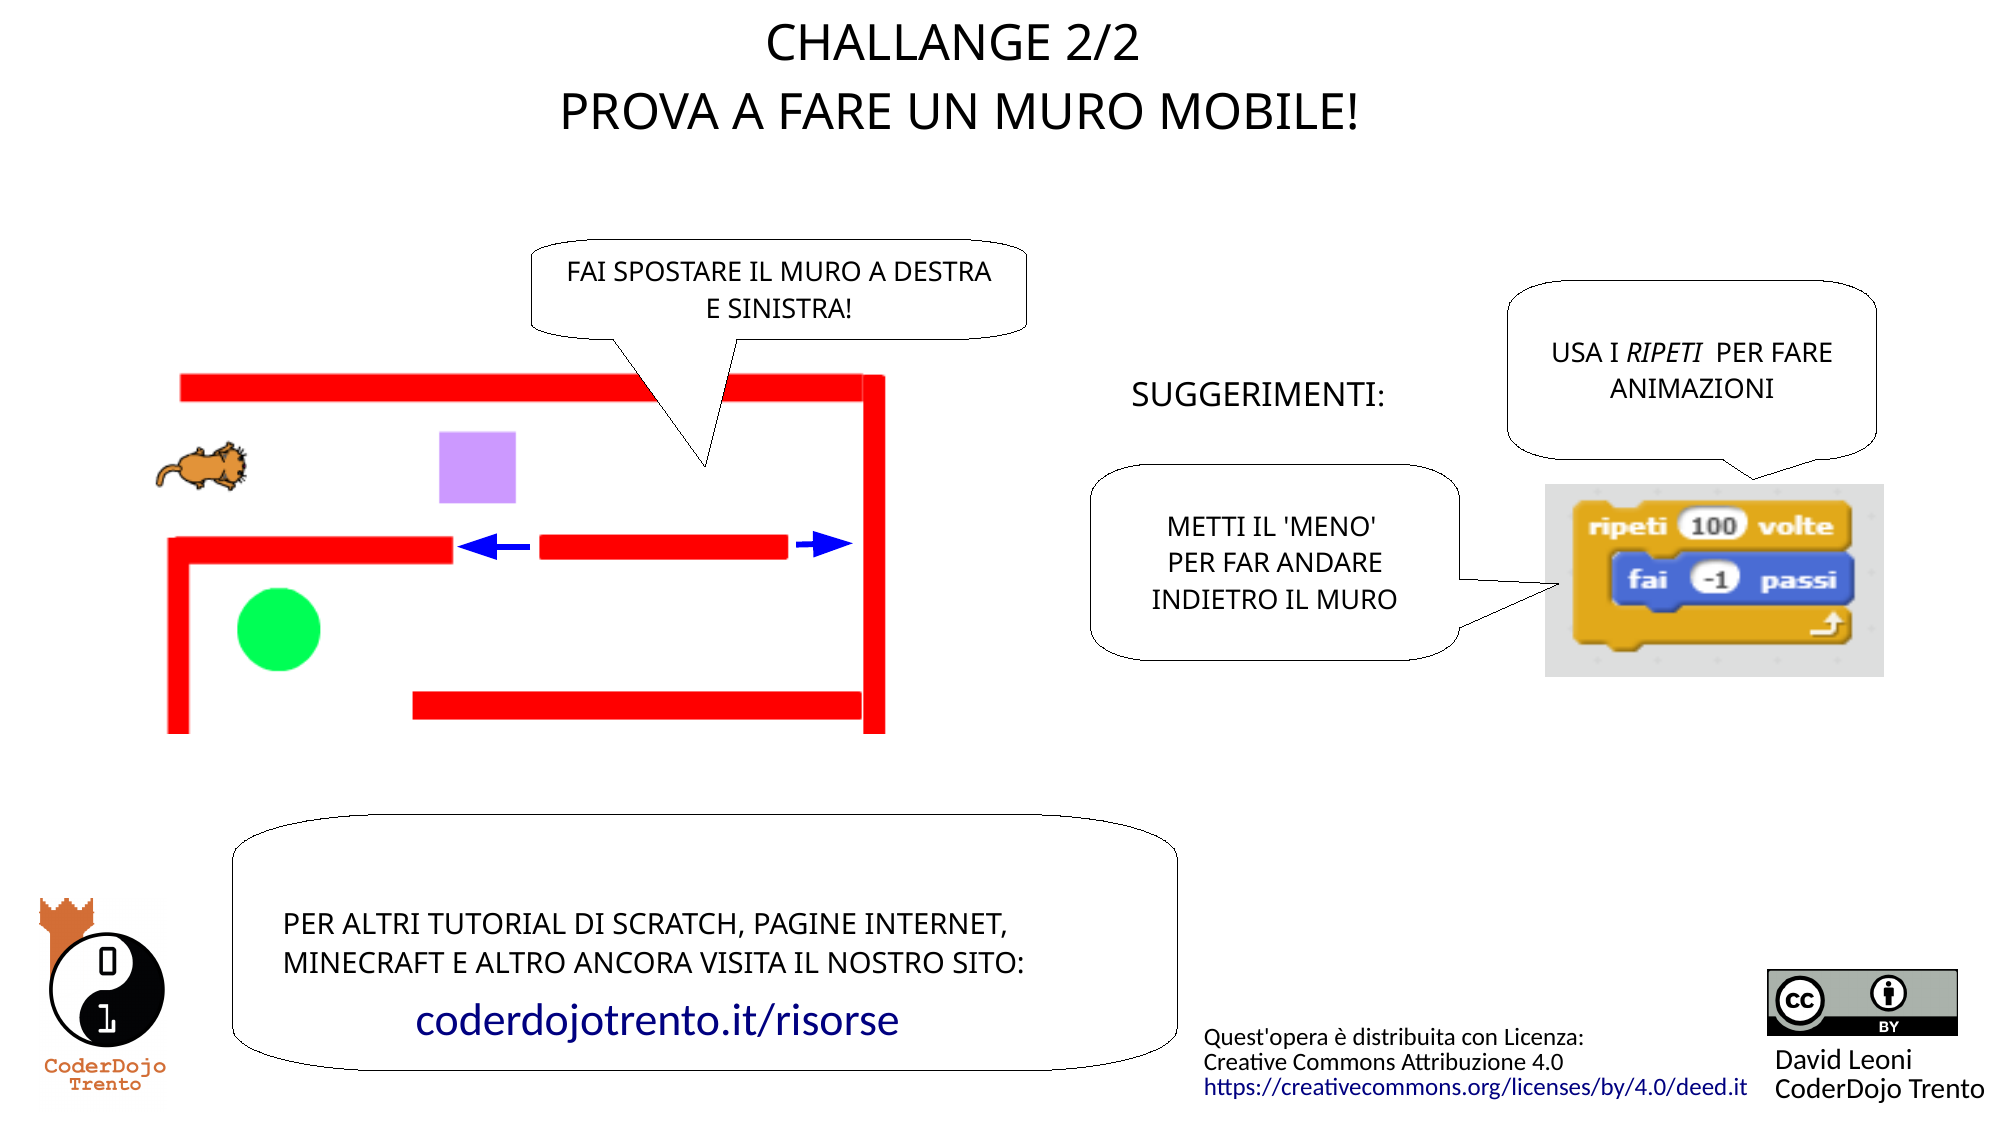

CHALLANGE 2/2
PROVA A FARE UN MURO MOBILE!
FAI SPOSTARE IL MURO A DESTRA E SINISTRA!
USA I RIPETI PER FARE ANIMAZIONI
SUGGERIMENTI:
METTI IL 'MENO'
PER FAR ANDARE INDIETRO IL MURO
PER ALTRI TUTORIAL DI SCRATCH, PAGINE INTERNET,
MINECRAFT E ALTRO ANCORA VISITA IL NOSTRO SITO:
coderdojotrento.it/risorse